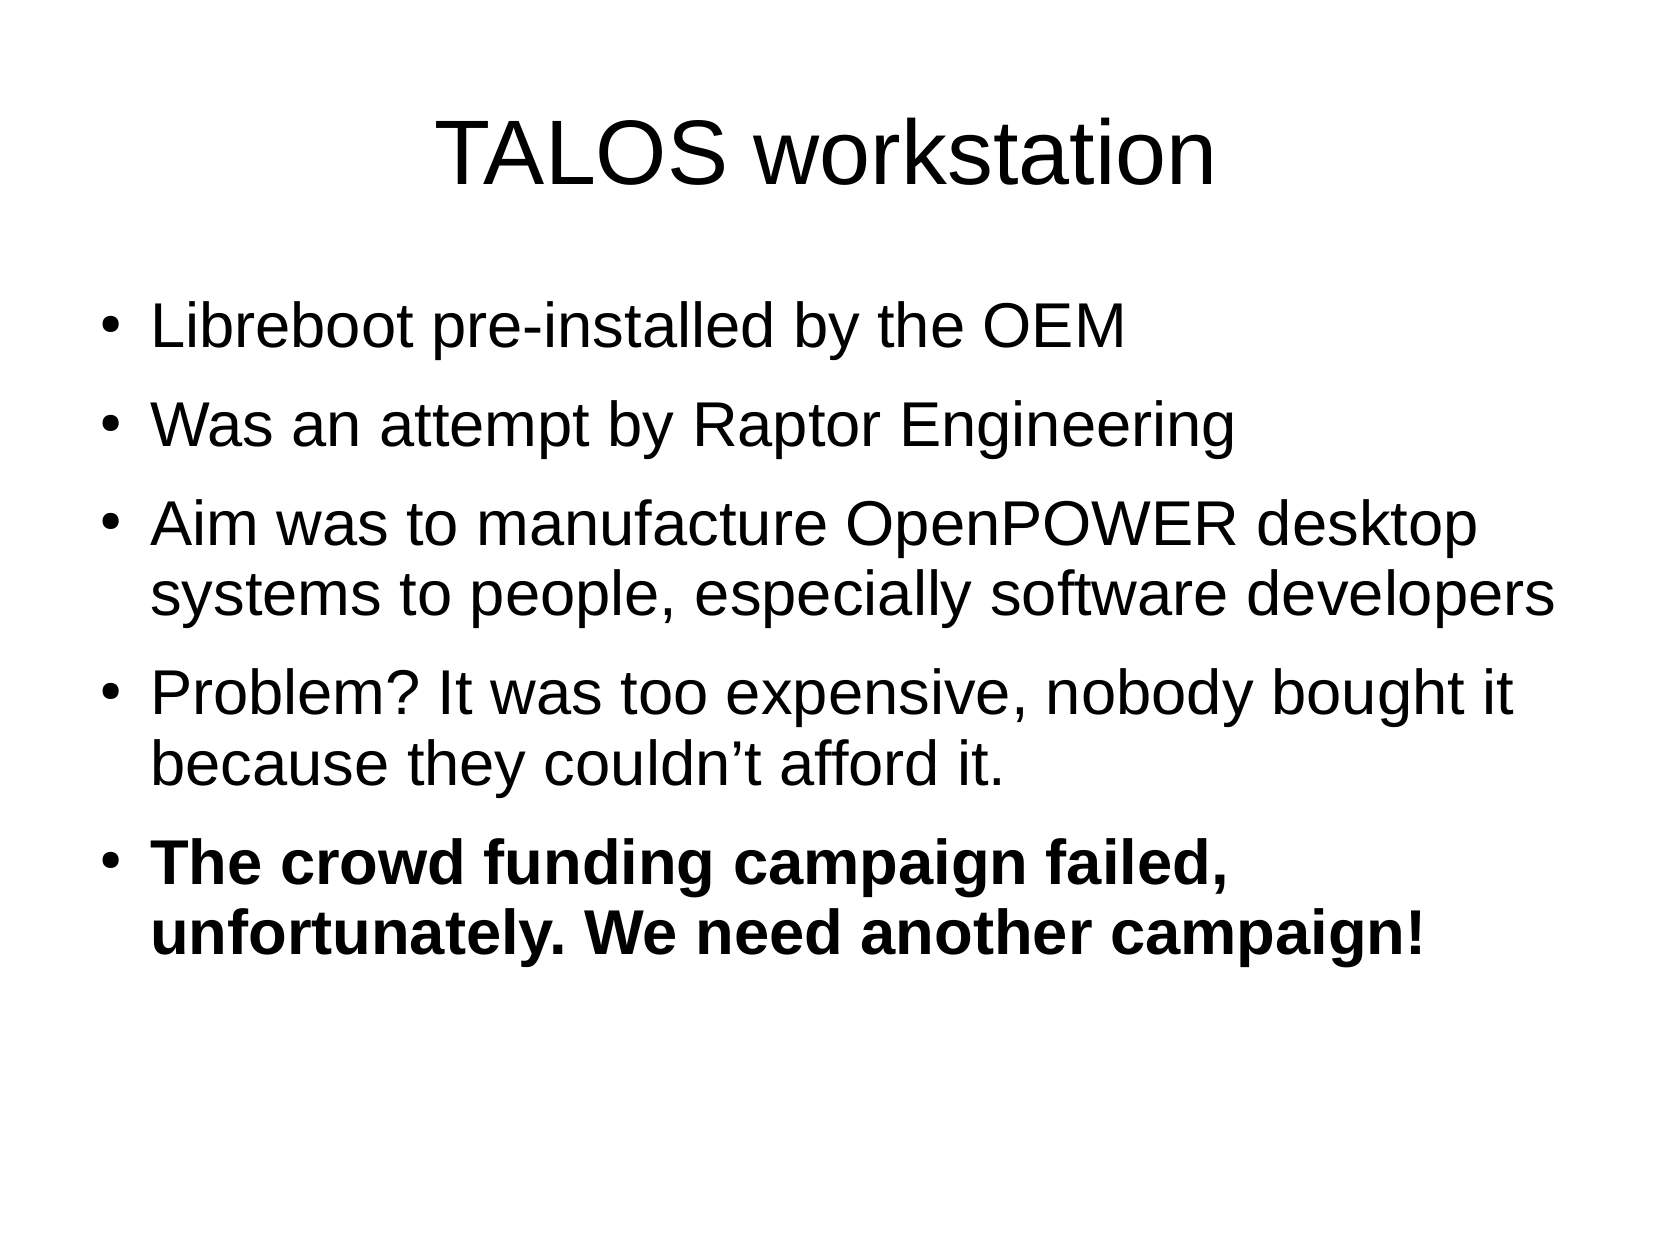

# TALOS workstation
Libreboot pre-installed by the OEM
Was an attempt by Raptor Engineering
Aim was to manufacture OpenPOWER desktop systems to people, especially software developers
Problem? It was too expensive, nobody bought it because they couldn’t afford it.
The crowd funding campaign failed, unfortunately. We need another campaign!